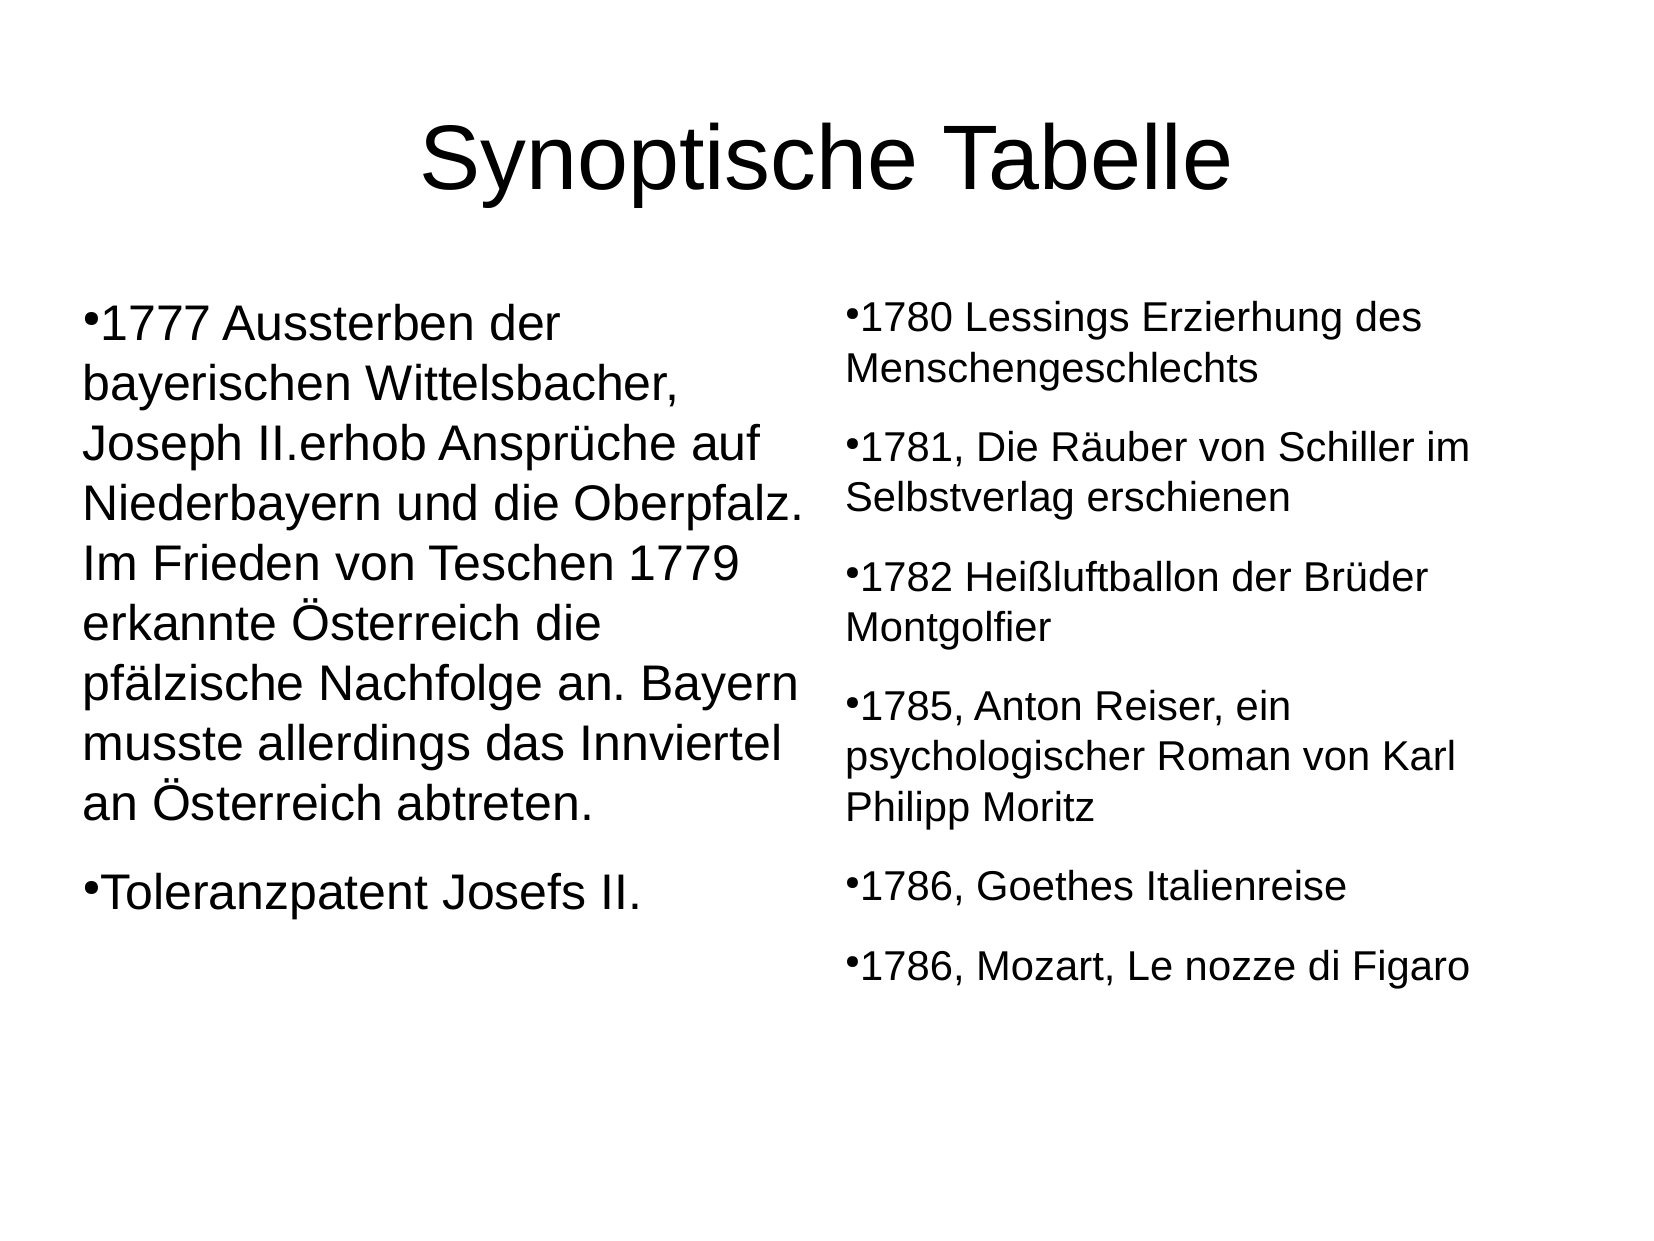

# Synoptische Tabelle
1777 Aussterben der bayerischen Wittelsbacher, Joseph II.erhob Ansprüche auf Niederbayern und die Oberpfalz. Im Frieden von Teschen 1779 erkannte Österreich die pfälzische Nachfolge an. Bayern musste allerdings das Innviertel an Österreich abtreten.
Toleranzpatent Josefs II.
1780 Lessings Erzierhung des Menschengeschlechts
1781, Die Räuber von Schiller im Selbstverlag erschienen
1782 Heißluftballon der Brüder Montgolfier
1785, Anton Reiser, ein psychologischer Roman von Karl Philipp Moritz
1786, Goethes Italienreise
1786, Mozart, Le nozze di Figaro